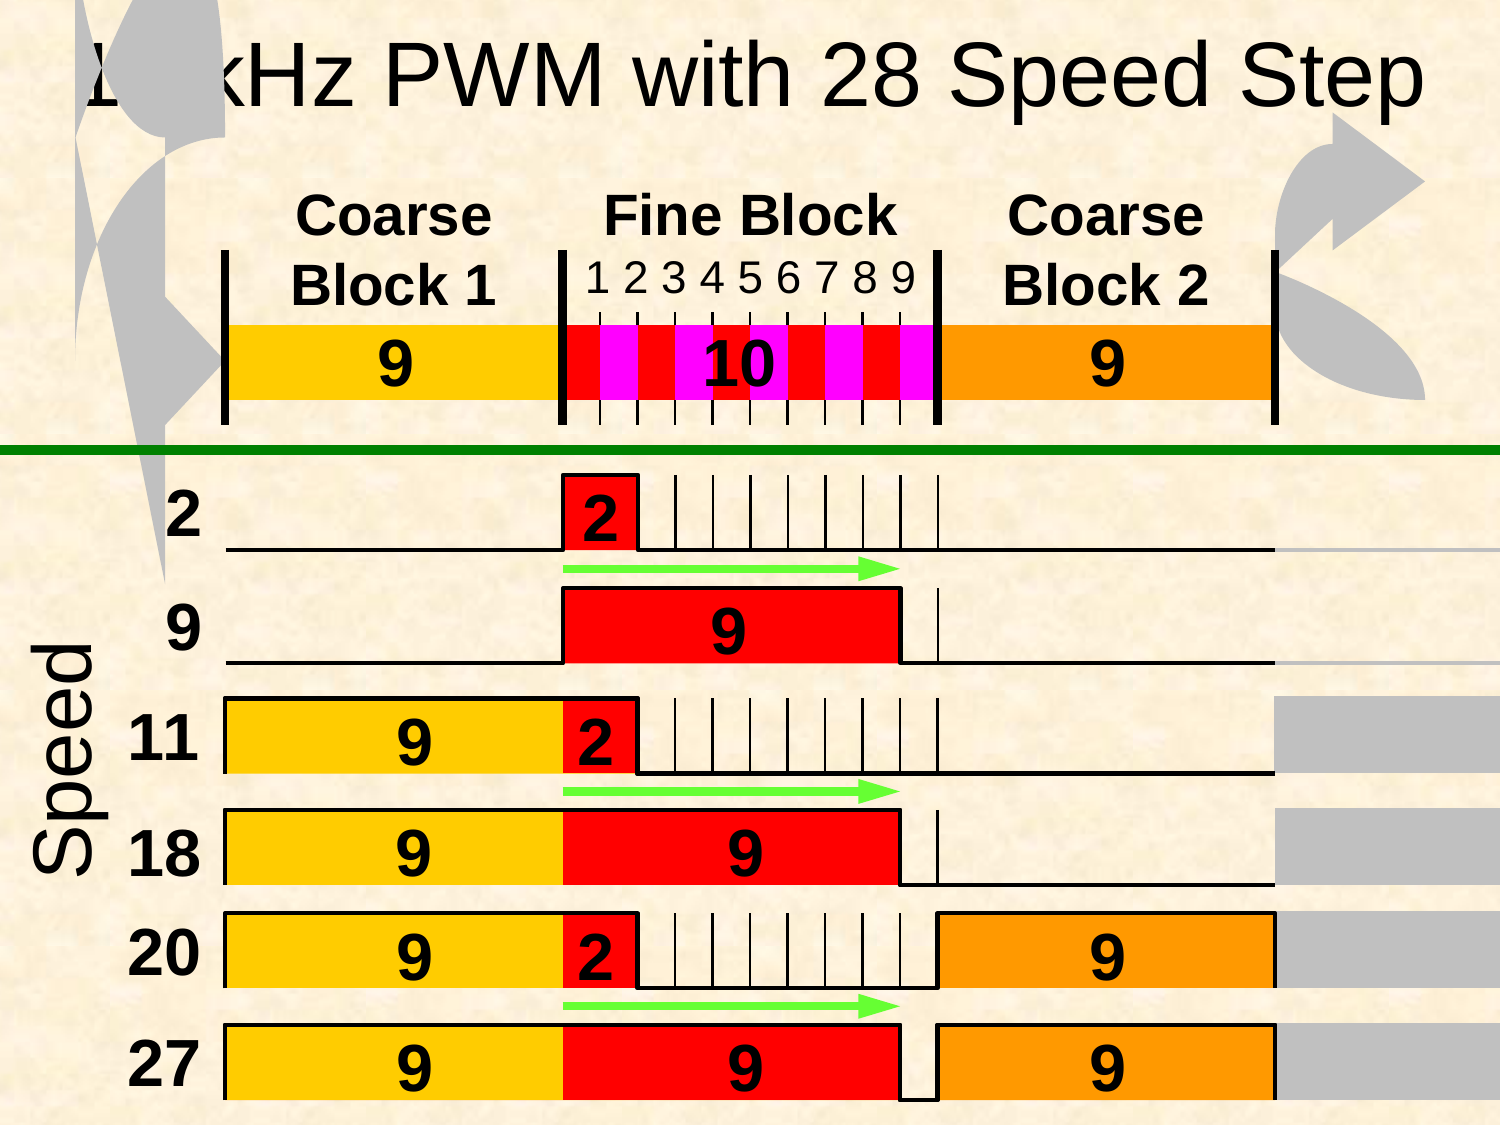

# 18 kHz PWM with 28 Speed Step
Coarse
Block 1
Fine Block
1 2 3 4 5 6 7 8 9
Coarse
Block 2
9
10
9
2
2
9
9
11
9
2
Speed
18
9
9
20
9
2
9
27
9
9
9